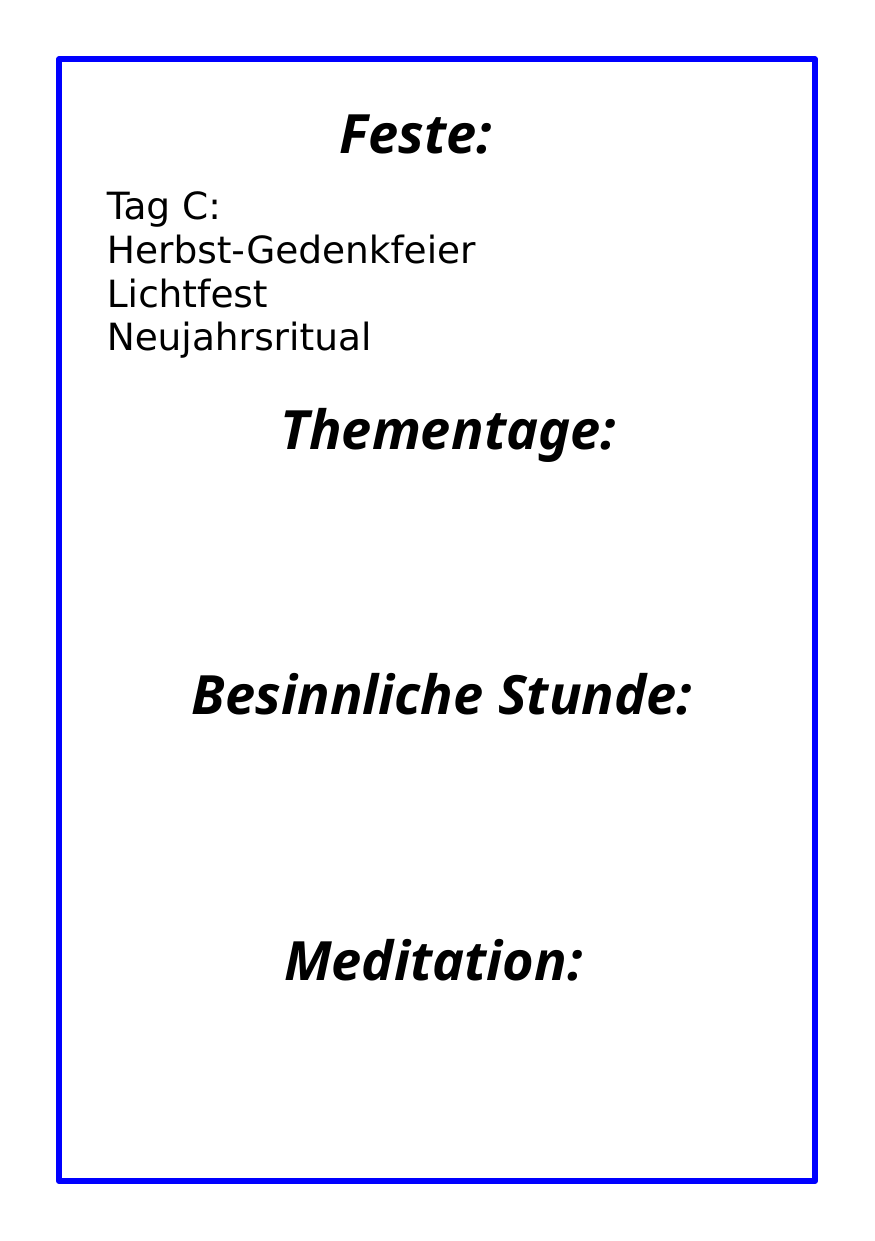

Feste:
Tag C:
Herbst-Gedenkfeier
Lichtfest
Neujahrsritual
Thementage:
Besinnliche Stunde:
Meditation: